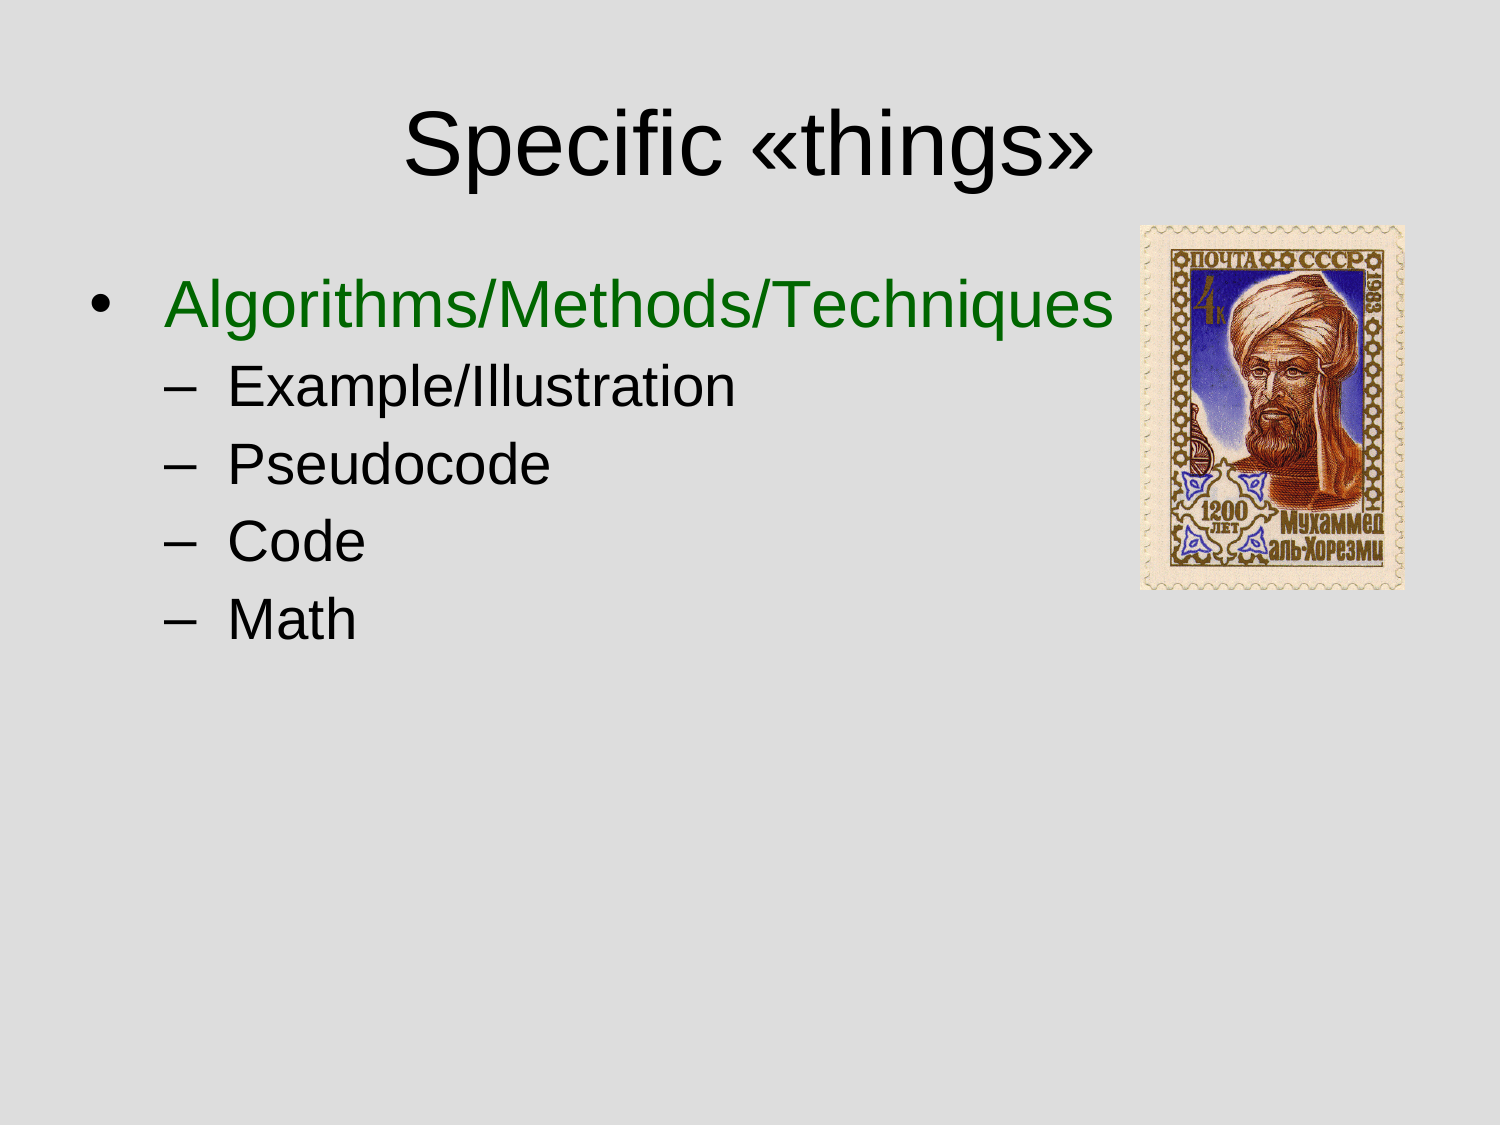

# Specific «things»
 Algorithms/Methods/Techniques
 Example/Illustration
 Pseudocode
 Code
 Math